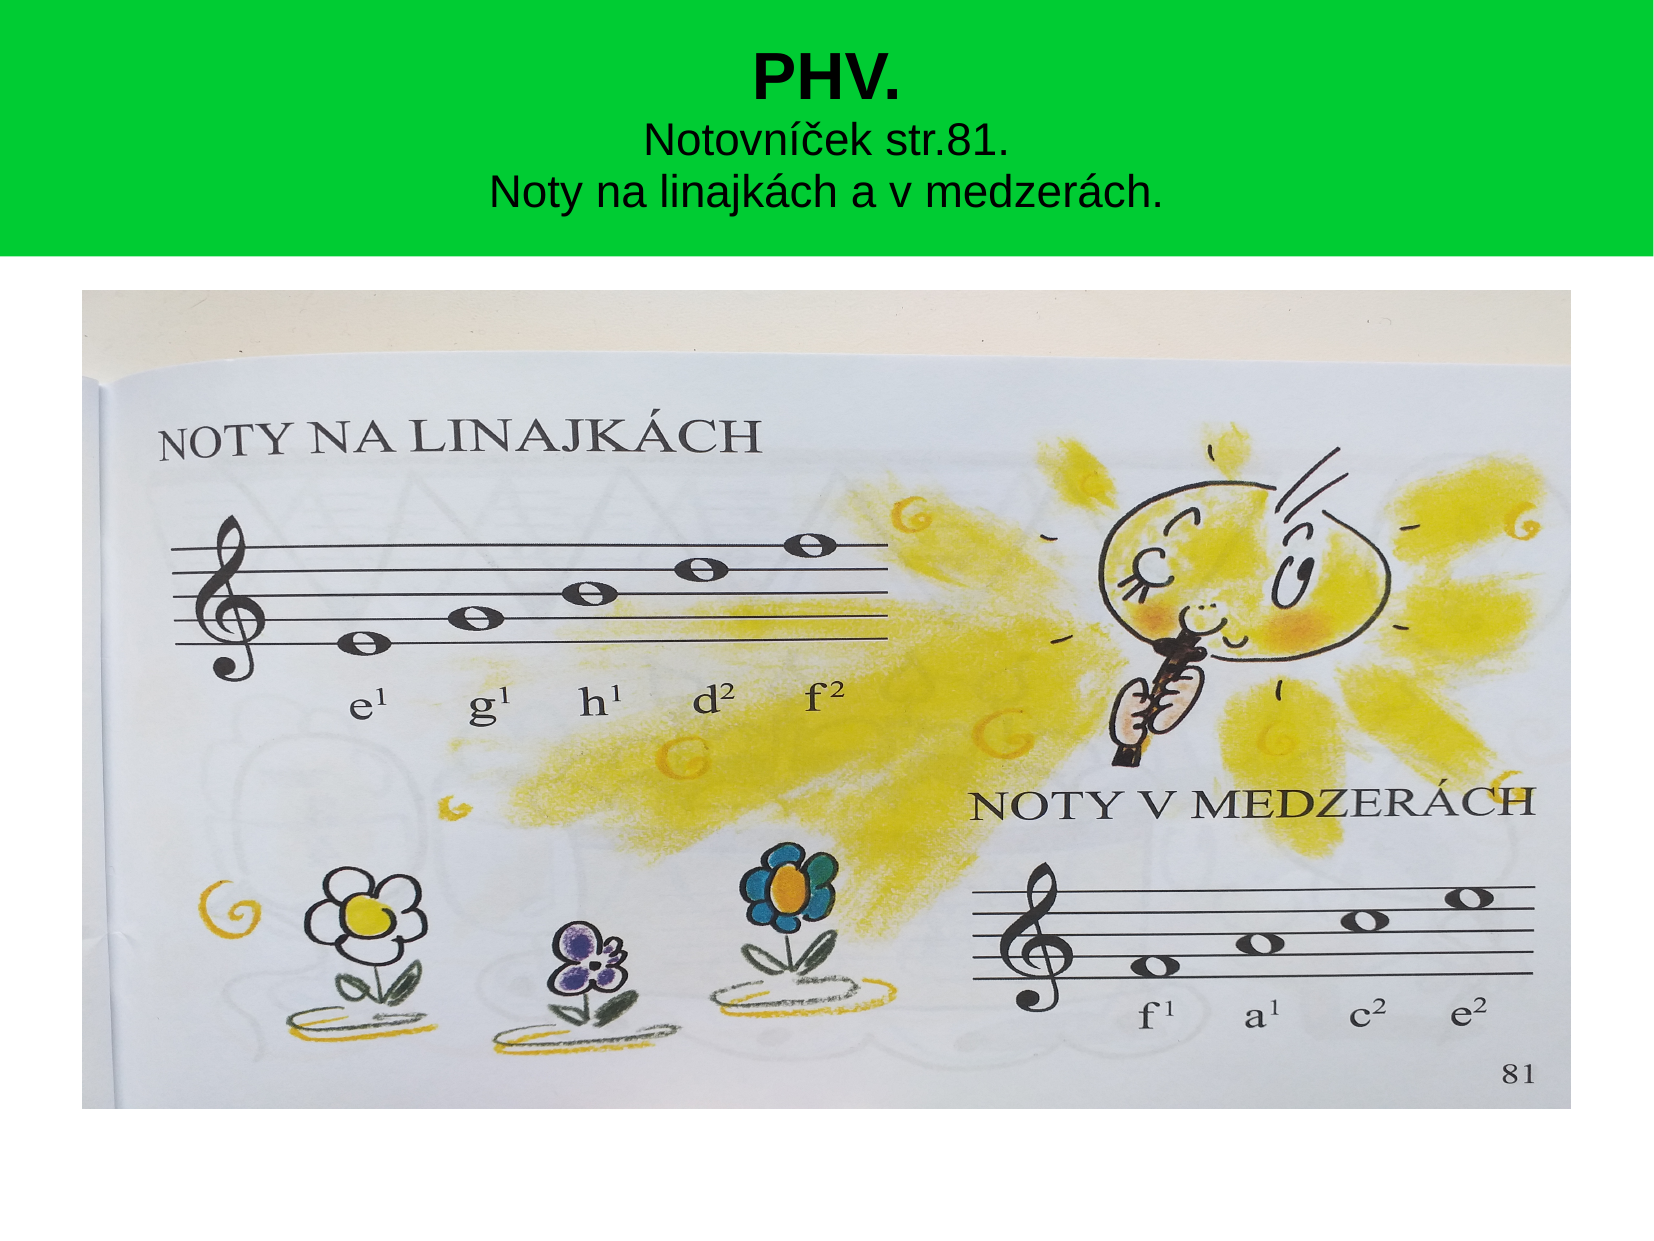

# PHV. Notovníček str.81. Noty na linajkách a v medzerách.